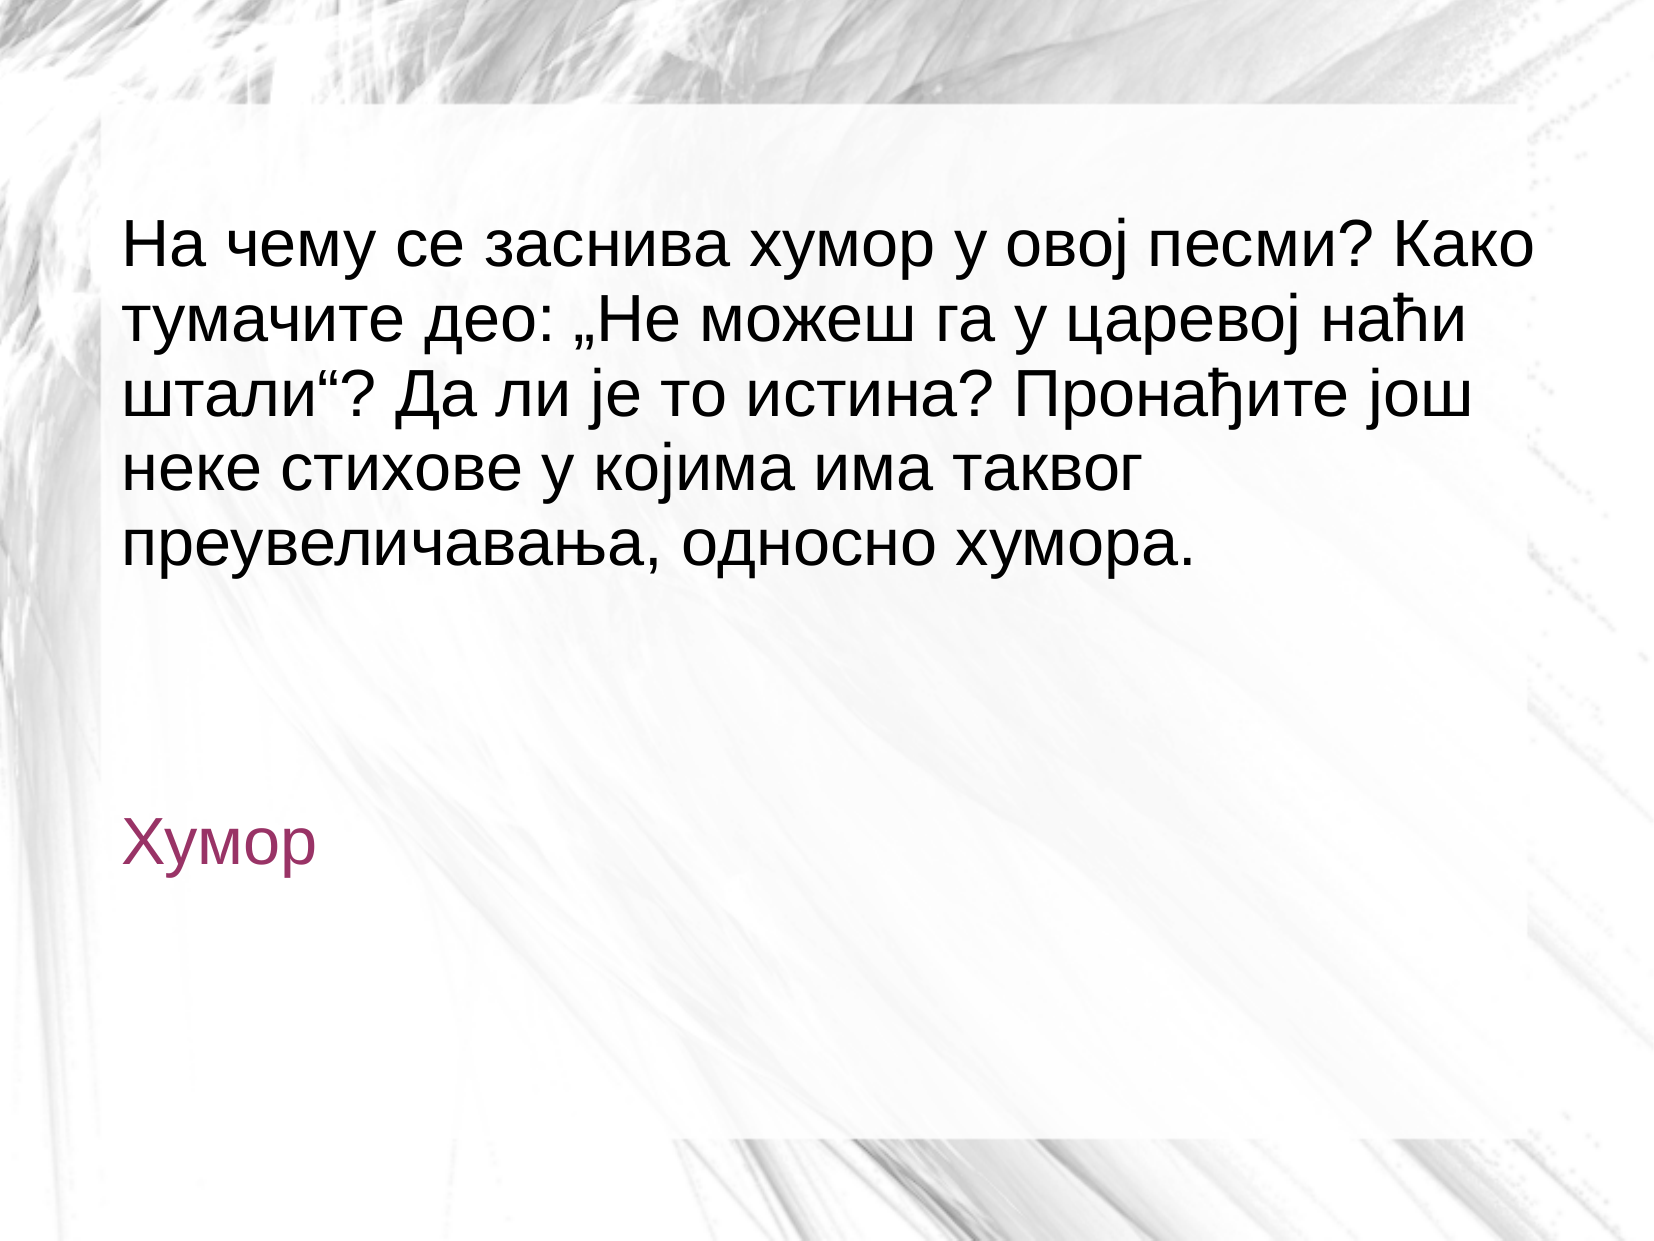

На чему се заснива хумор у овој песми? Како тумачите део: „Не можеш га у царевој наћи штали“? Да ли је то истина? Пронађите још неке стихове у којима има таквог преувеличавања, односно хумора.
Хумор